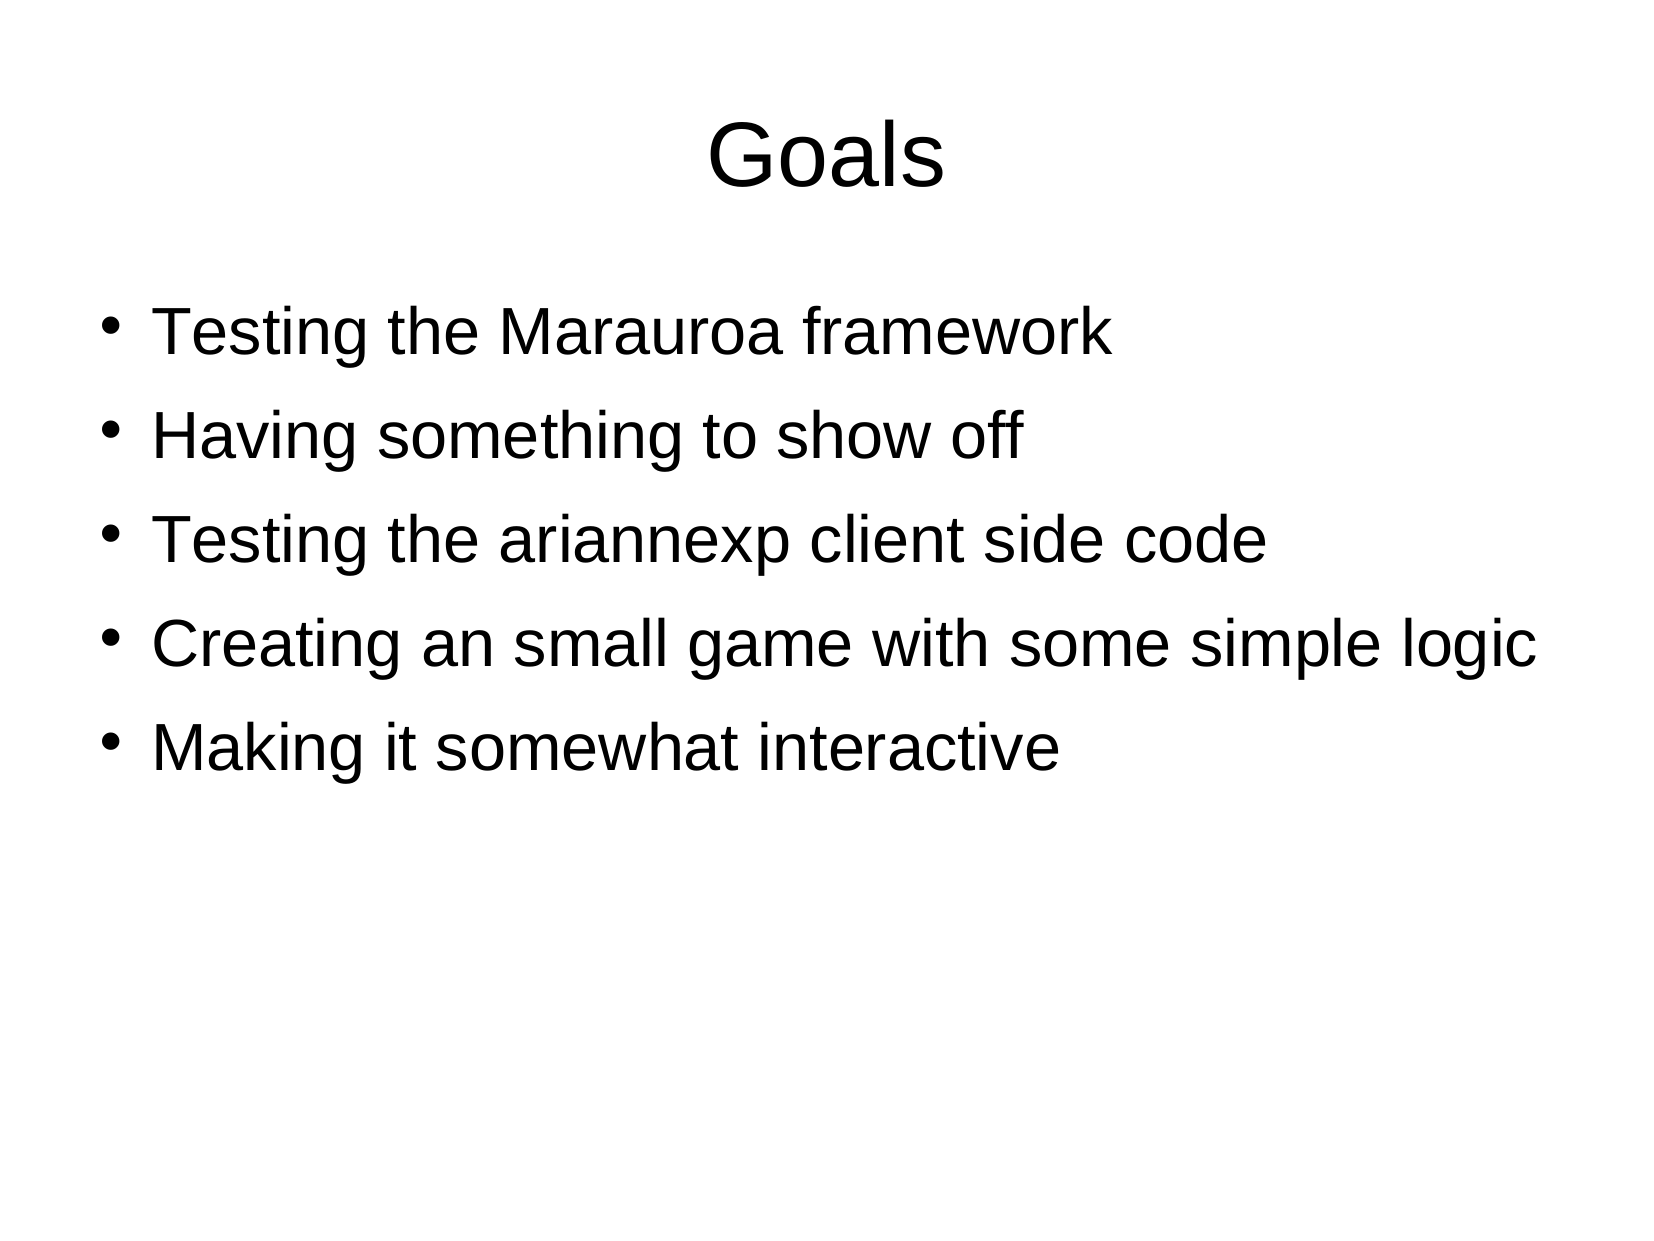

# Goals
Testing the Marauroa framework
Having something to show off
Testing the ariannexp client side code
Creating an small game with some simple logic
Making it somewhat interactive